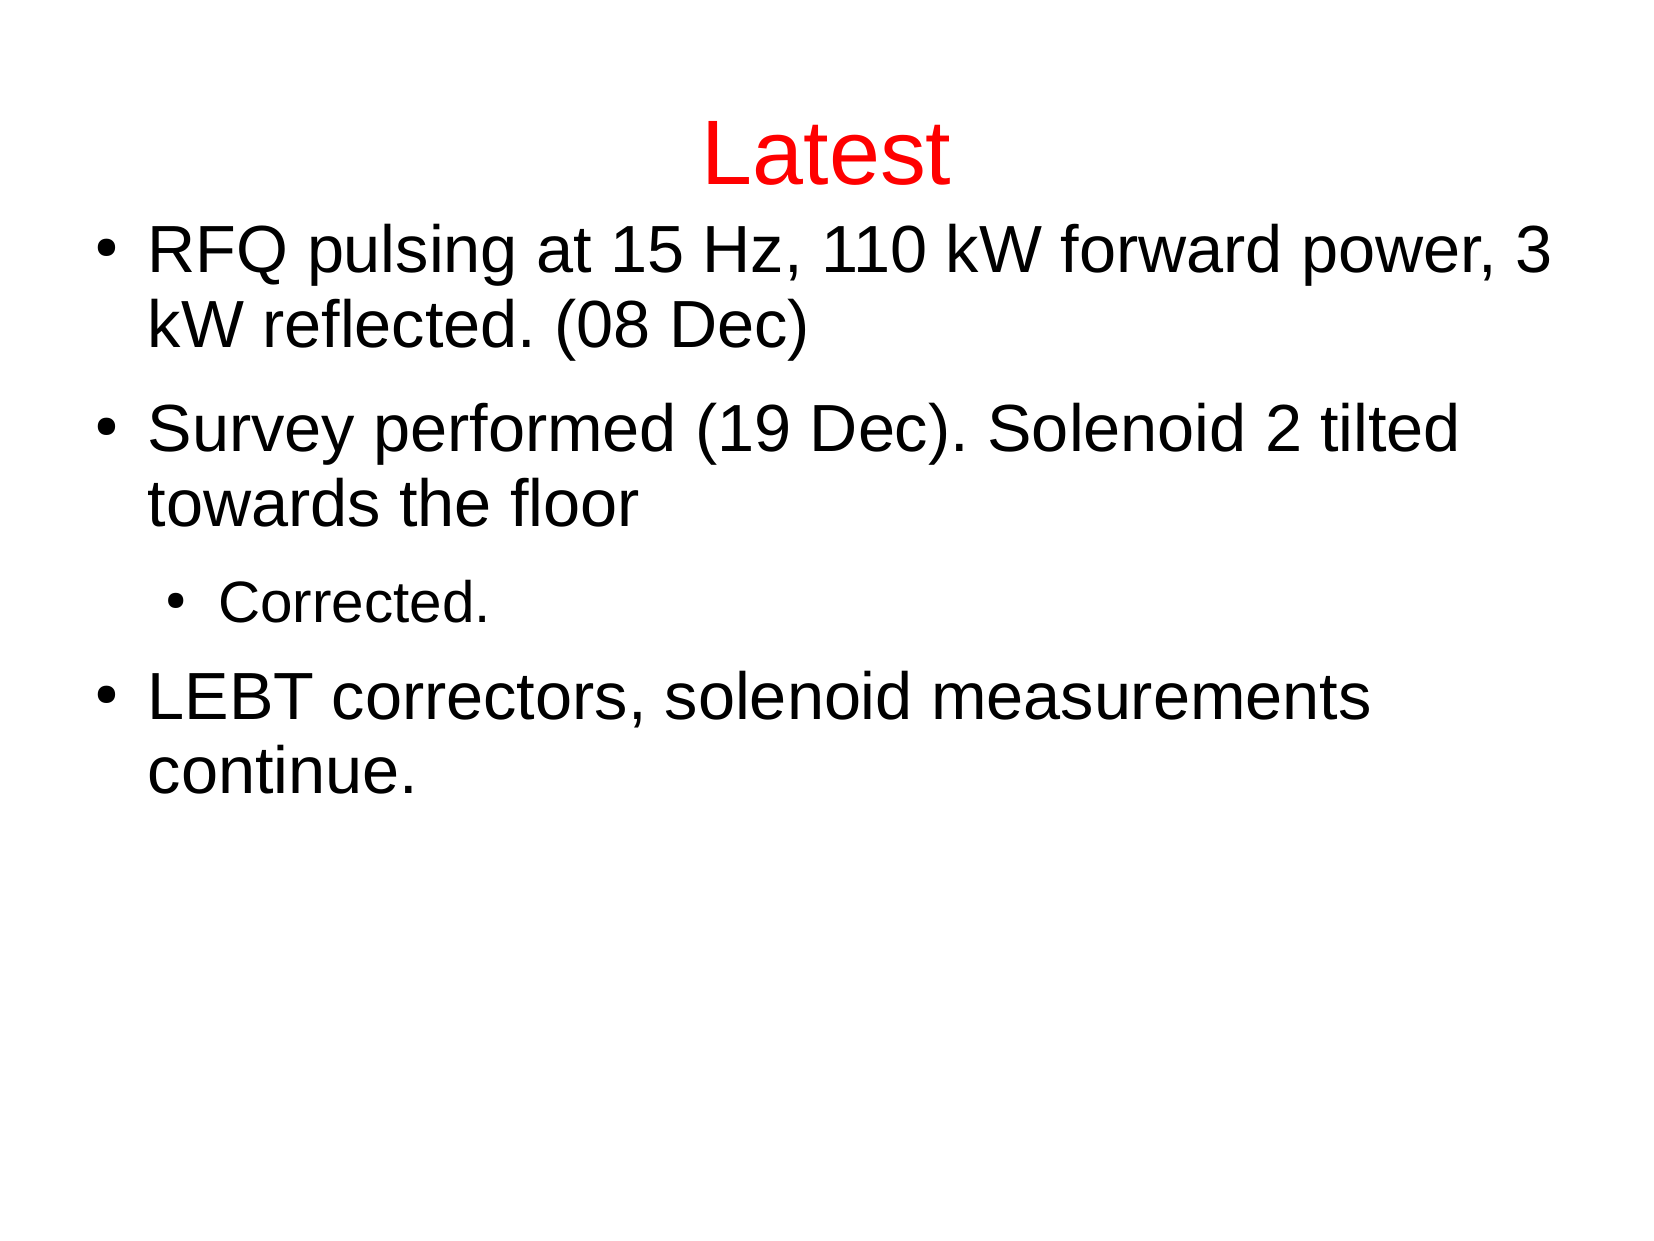

# Latest
RFQ pulsing at 15 Hz, 110 kW forward power, 3 kW reflected. (08 Dec)
Survey performed (19 Dec). Solenoid 2 tilted towards the floor
Corrected.
LEBT correctors, solenoid measurements continue.